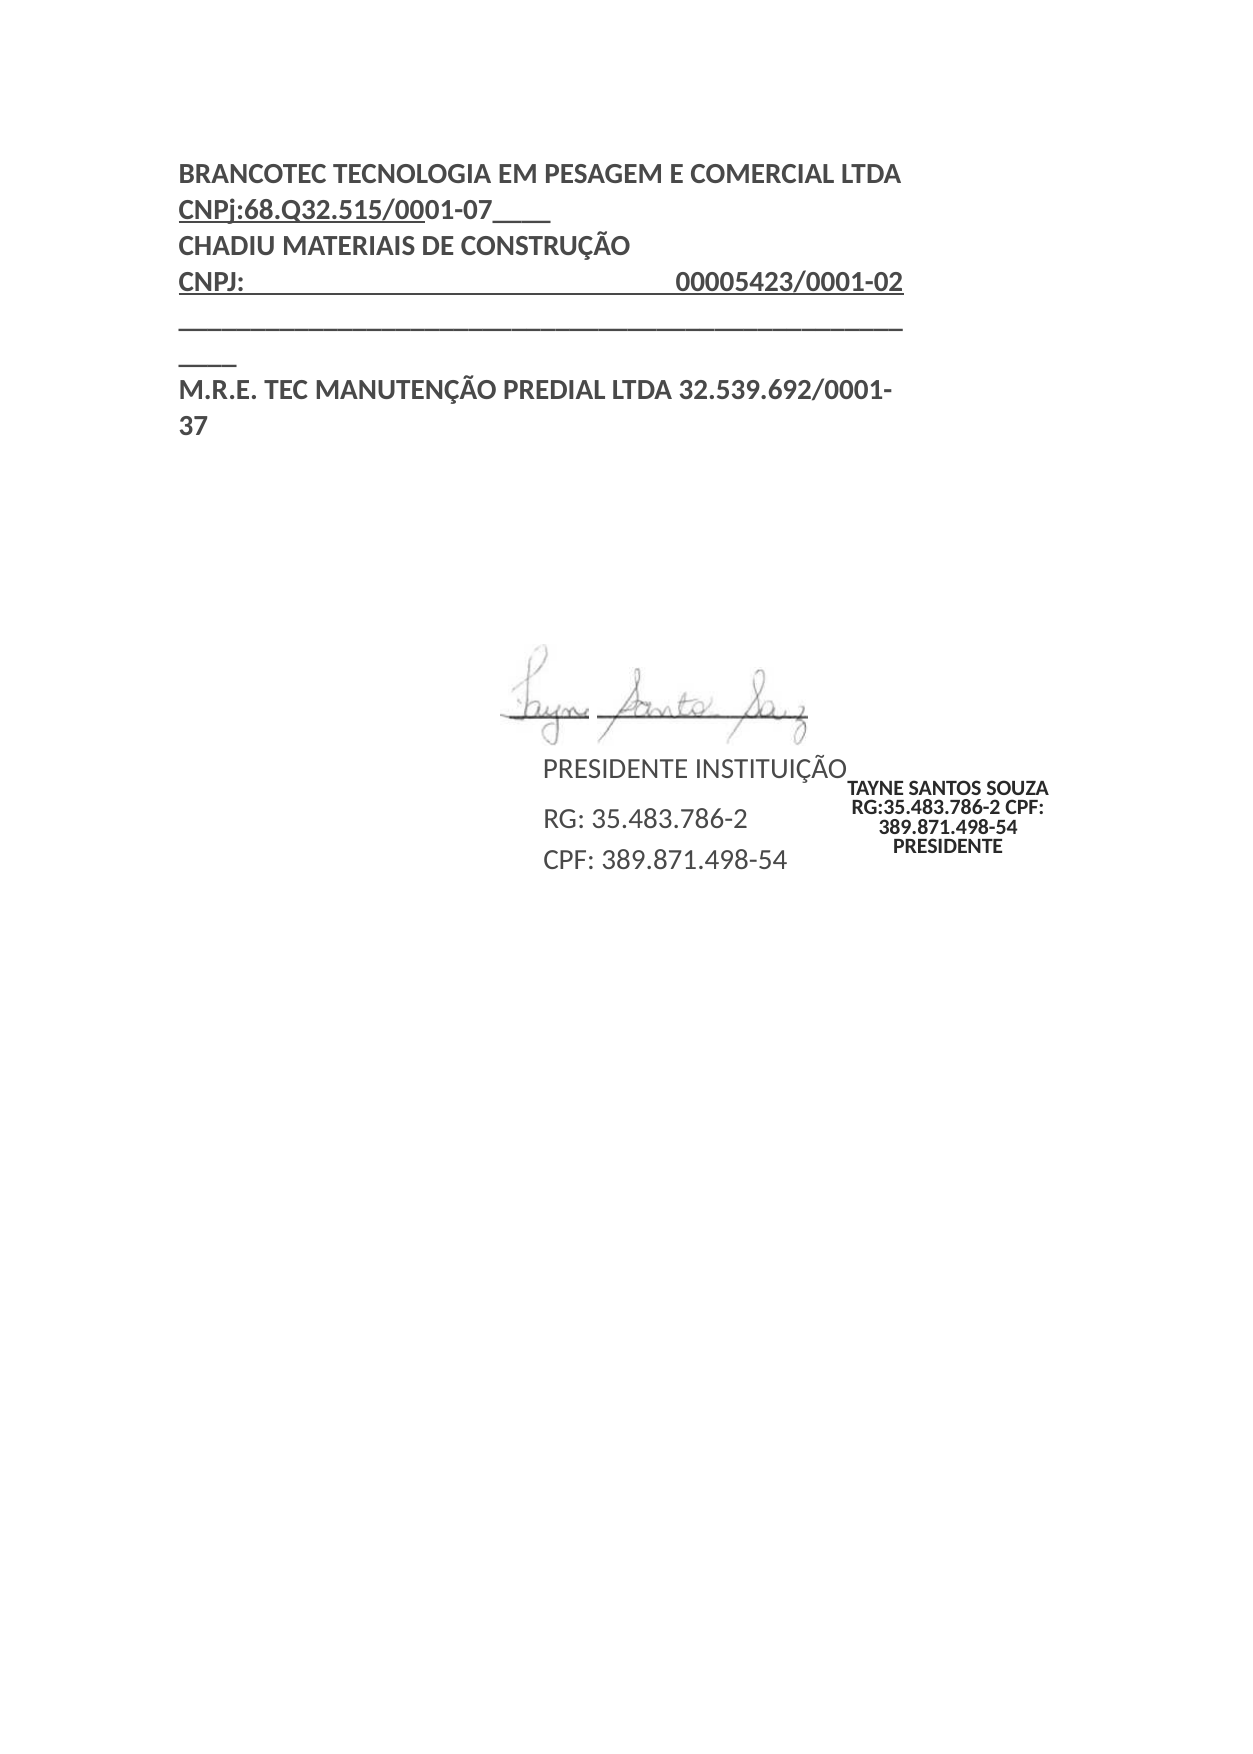

BRANCOTEC TECNOLOGIA EM PESAGEM E COMERCIAL LTDA
CNPj:68.Q32.515/0001-07____
CHADIU MATERIAIS DE CONSTRUÇÃO
CNPJ: 00005423/0001-02 ______________________________________________________
M.R.E. TEC MANUTENÇÃO PREDIAL LTDA 32.539.692/0001-37
PRESIDENTE INSTITUIÇÃO
TAYNE SANTOS SOUZA RG:35.483.786-2 CPF: 389.871.498-54 PRESIDENTE
RG: 35.483.786-2 CPF: 389.871.498-54